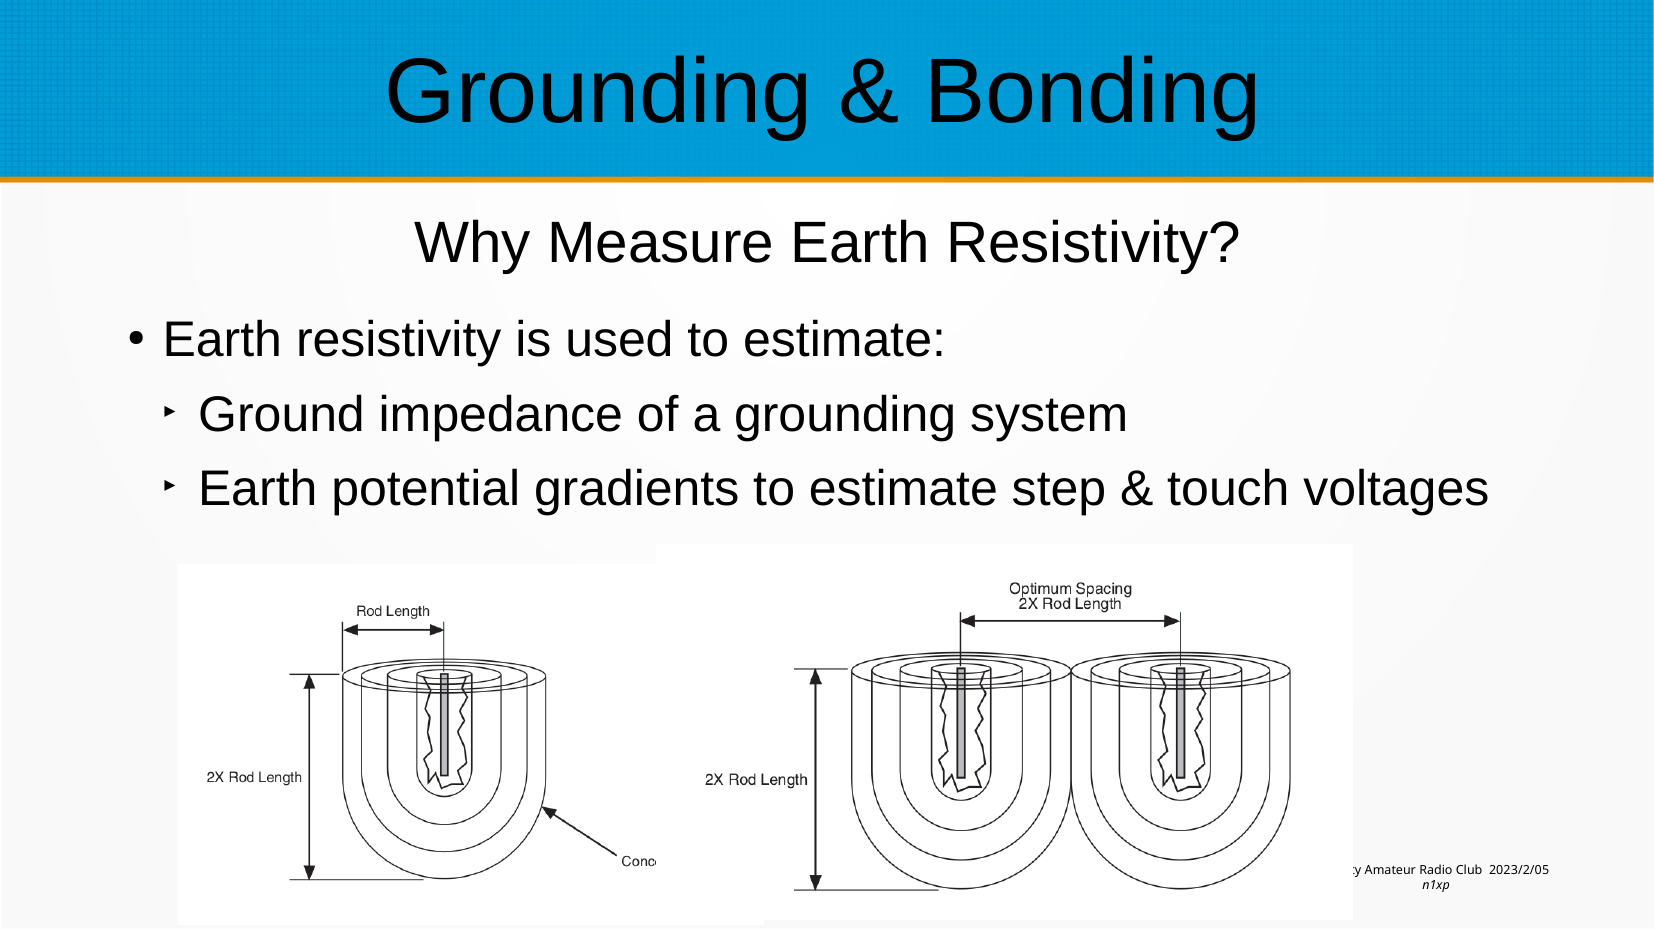

Grounding & Bonding
Why Measure Earth Resistivity?
Earth resistivity is used to estimate:
Ground impedance of a grounding system
Earth potential gradients to estimate step & touch voltages
York County Amateur Radio Club 2023/2/05
n1xp